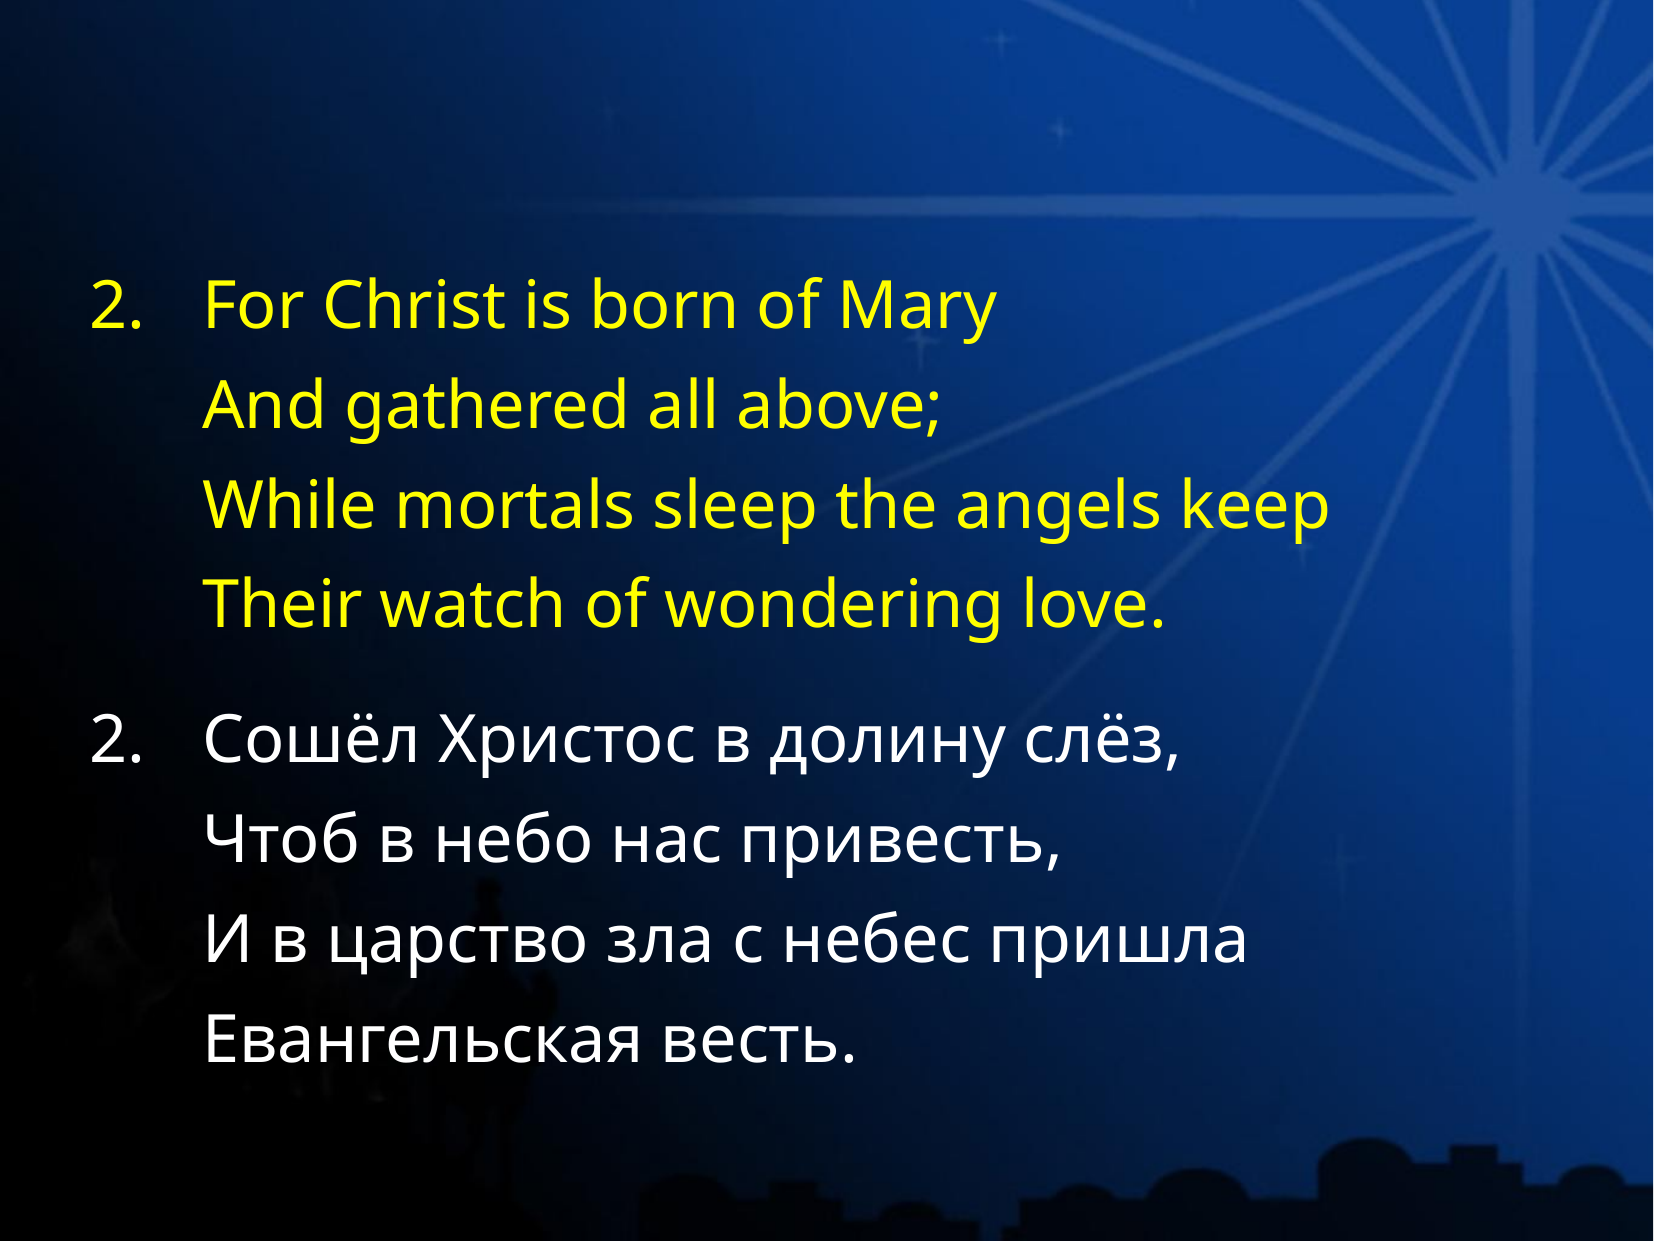

2.	For Christ is born of Mary
	And gathered all above;
	While mortals sleep the angels keep
	Their watch of wondering love.
2.	Сошёл Христос в долину слёз,
	Чтоб в небо нас привесть,
	И в царство зла с небес пришла
	Евангельская весть.